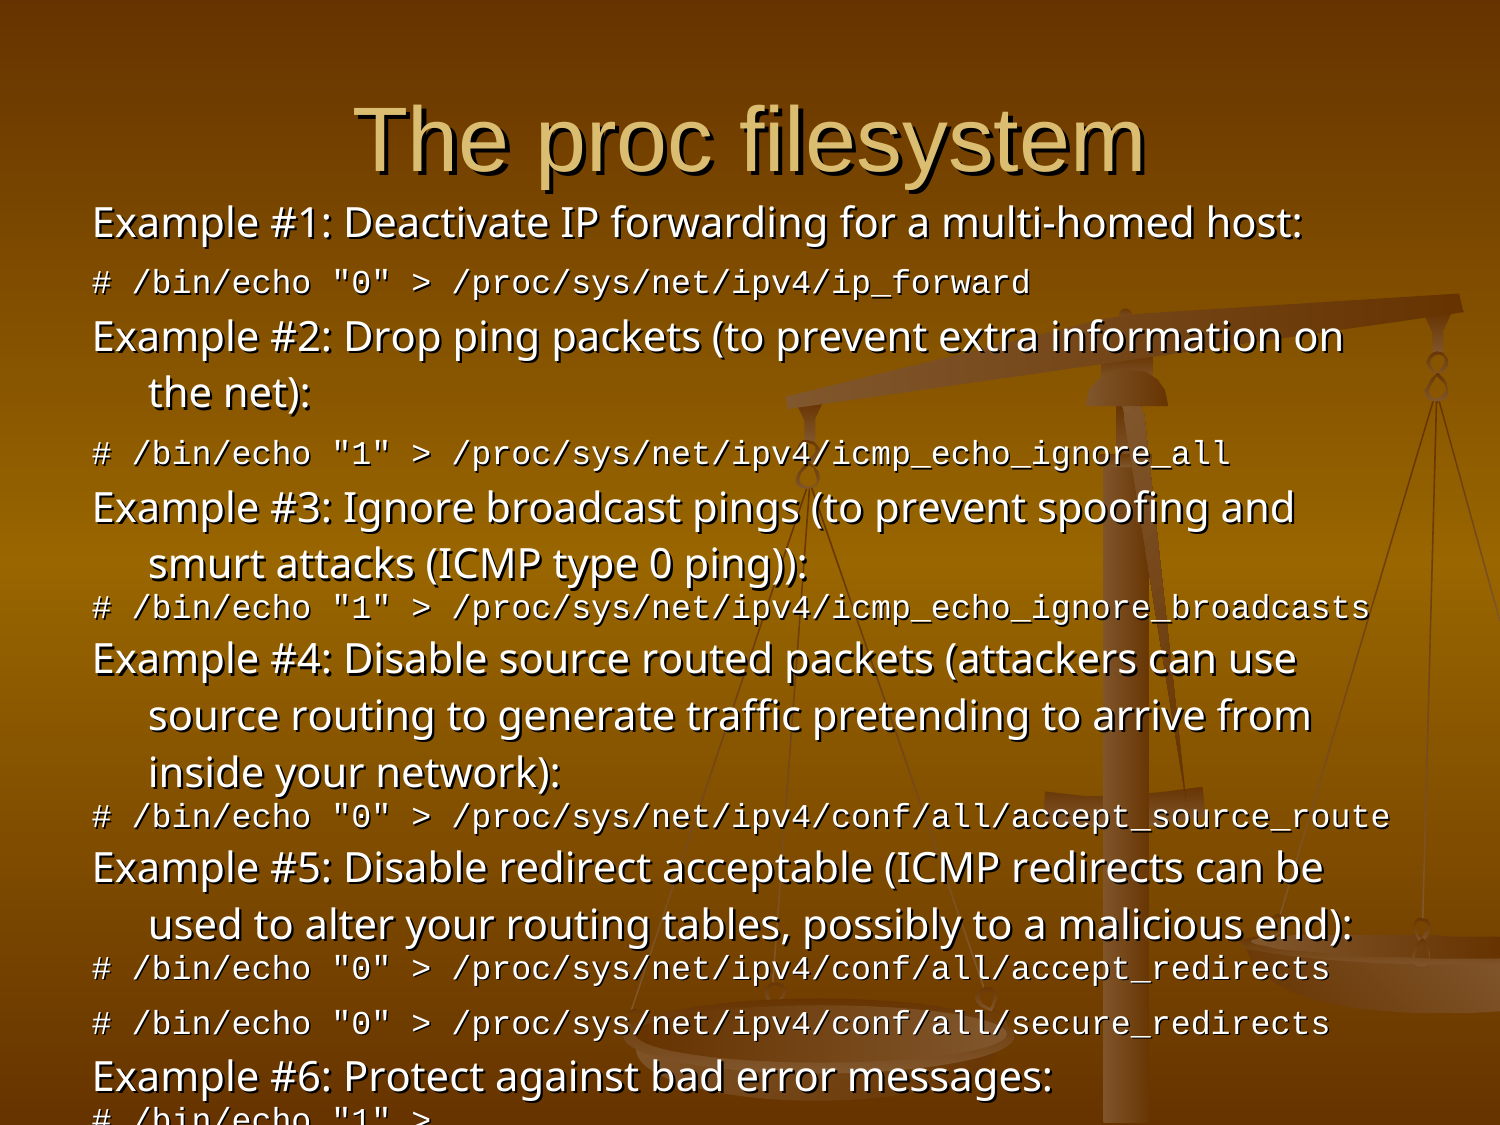

# The proc filesystem
Example #1: Deactivate IP forwarding for a multi-homed host:
# /bin/echo "0" > /proc/sys/net/ipv4/ip_forward
Example #2: Drop ping packets (to prevent extra information on the net):
# /bin/echo "1" > /proc/sys/net/ipv4/icmp_echo_ignore_all
Example #3: Ignore broadcast pings (to prevent spoofing and smurt attacks (ICMP type 0 ping)):
# /bin/echo "1" > /proc/sys/net/ipv4/icmp_echo_ignore_broadcasts
Example #4: Disable source routed packets (attackers can use source routing to generate traffic pretending to arrive from inside your network):
# /bin/echo "0" > /proc/sys/net/ipv4/conf/all/accept_source_route
Example #5: Disable redirect acceptable (ICMP redirects can be used to alter your routing tables, possibly to a malicious end):
# /bin/echo "0" > /proc/sys/net/ipv4/conf/all/accept_redirects
# /bin/echo "0" > /proc/sys/net/ipv4/conf/all/secure_redirects
Example #6: Protect against bad error messages:
# /bin/echo "1" > /proc/sys/net/ipv4/icmp_ignore_bogus_error_responses